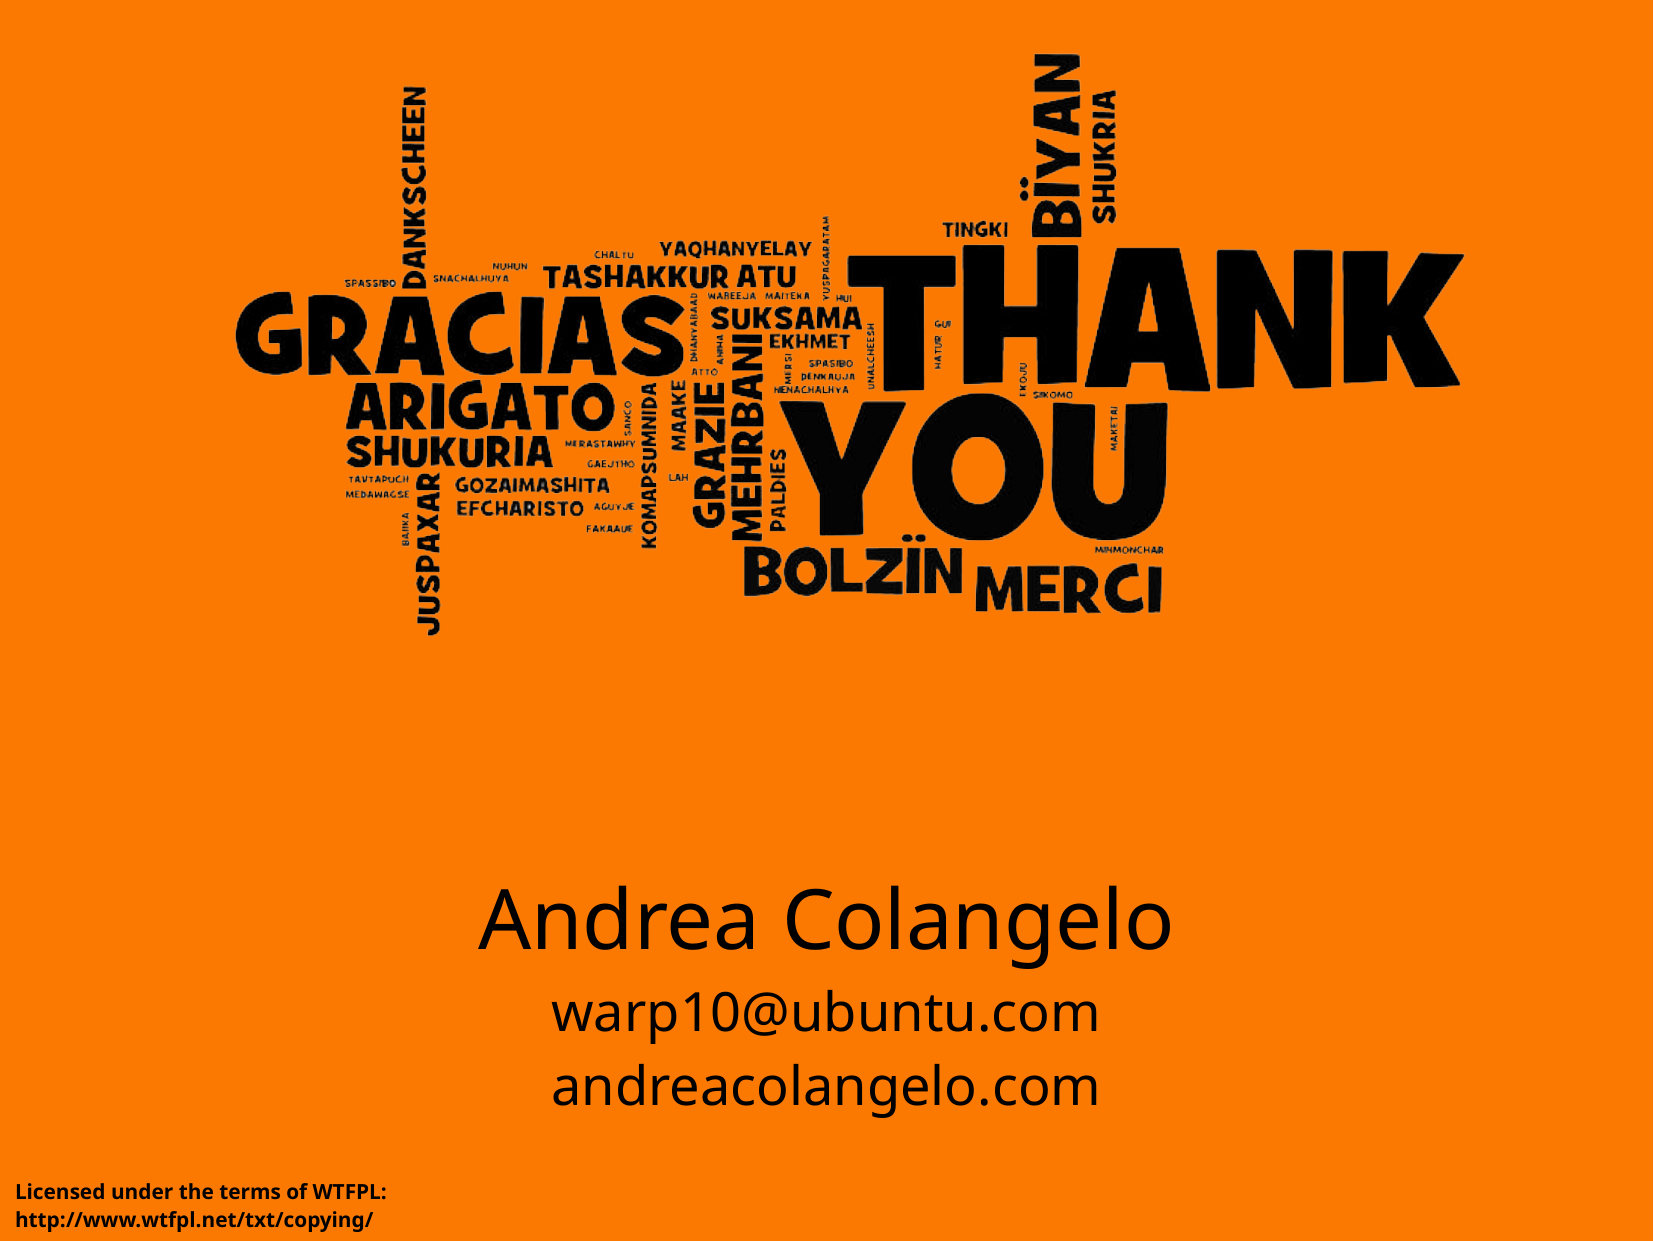

Andrea Colangelo
warp10@ubuntu.com
andreacolangelo.com
Licensed under the terms of WTFPL:
http://www.wtfpl.net/txt/copying/